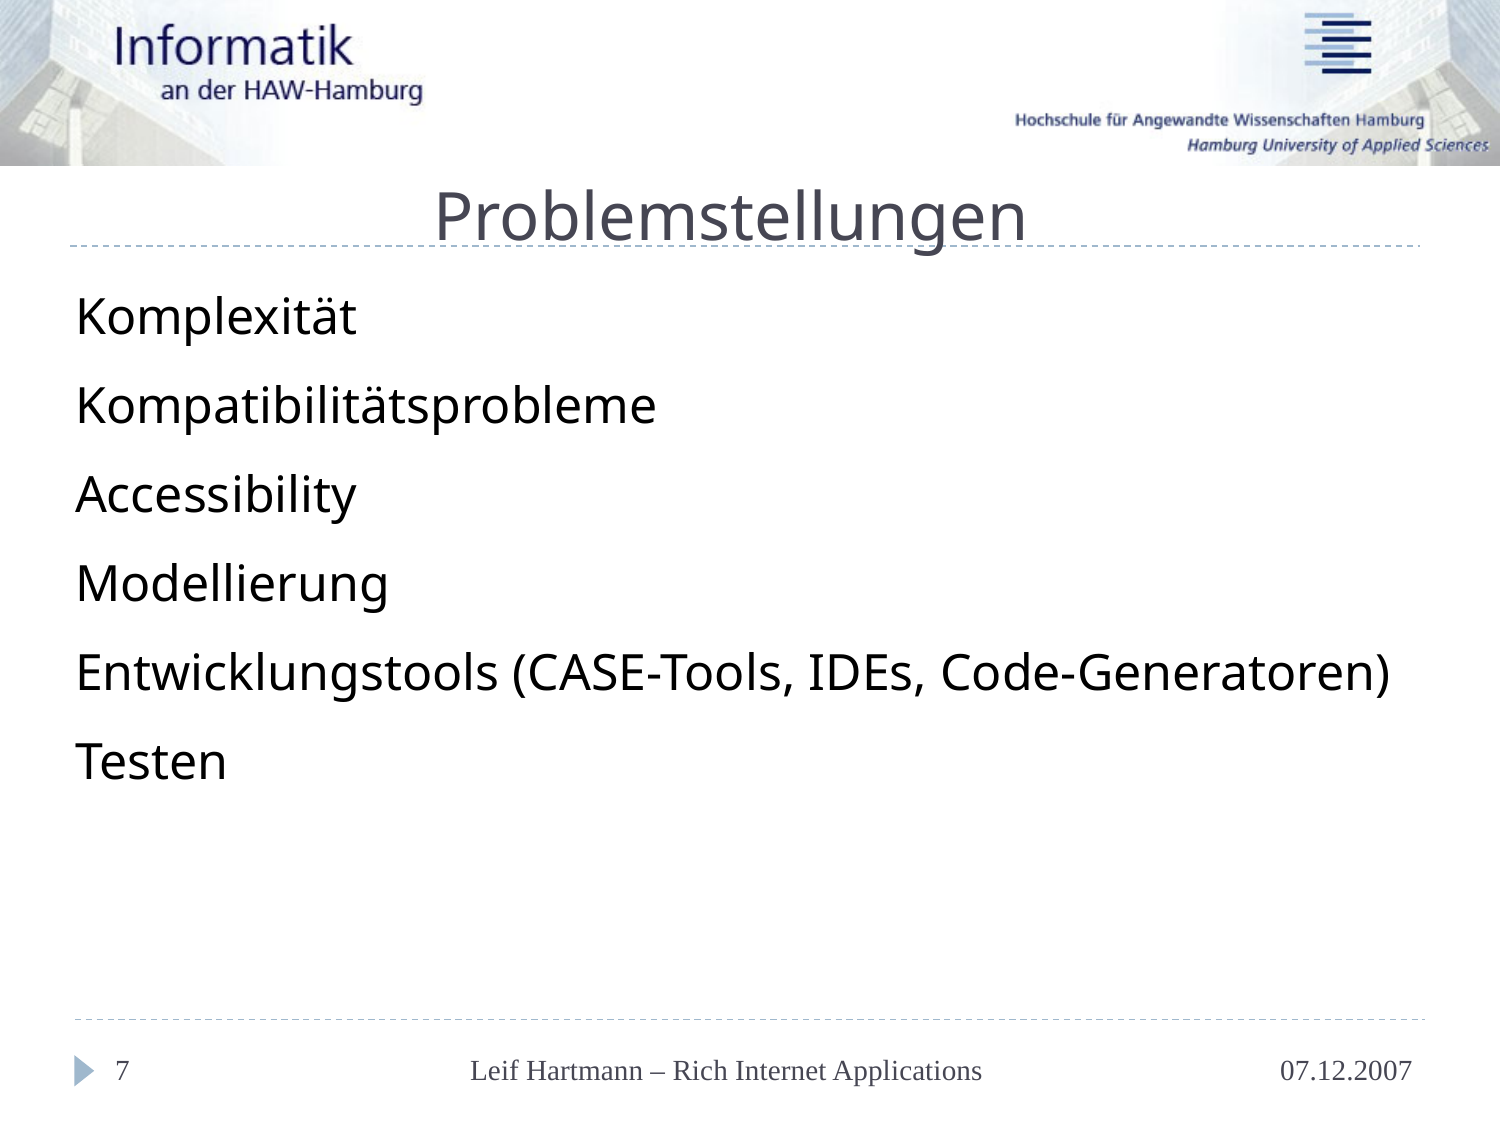

# Problemstellungen
Komplexität
Kompatibilitätsprobleme
Accessibility
Modellierung
Entwicklungstools (CASE-Tools, IDEs, Code-Generatoren)
Testen
7
07.12.2007
Leif Hartmann - Rich Internet Applications